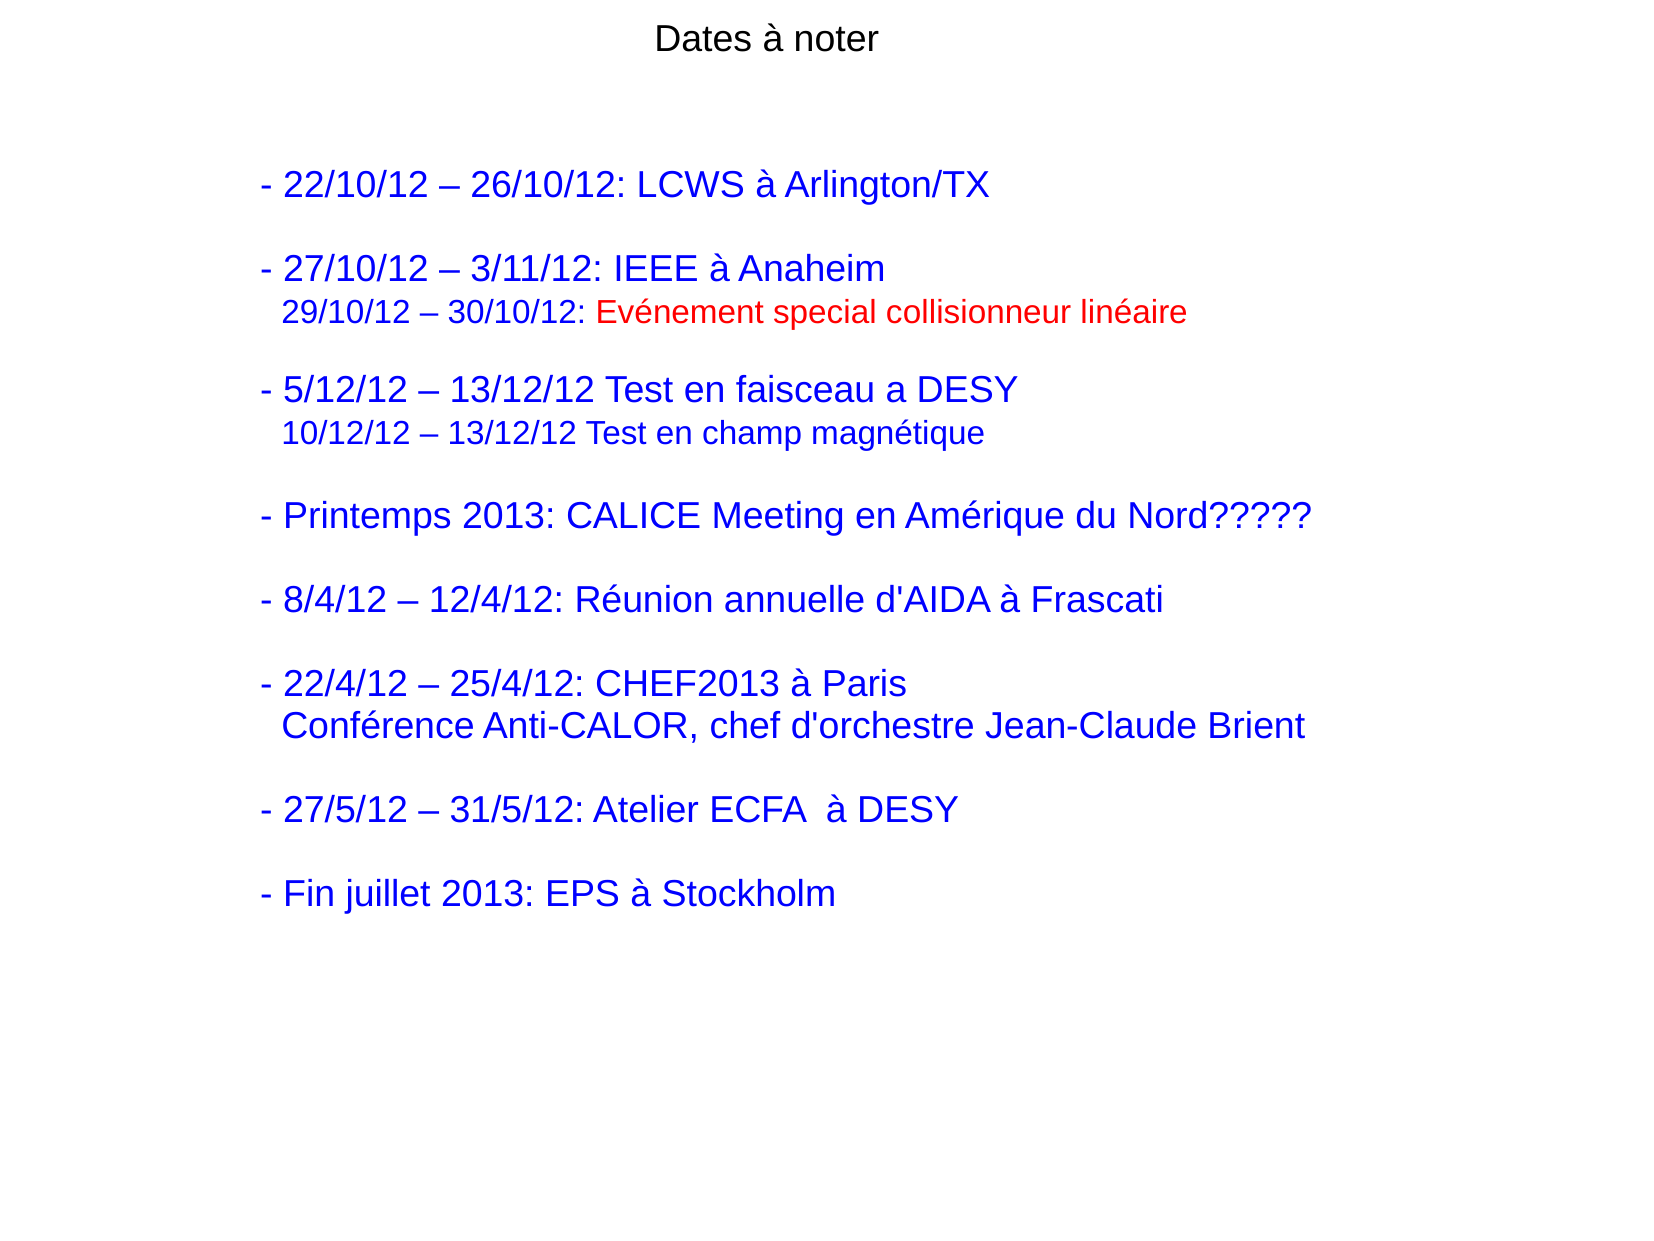

Dates à noter
- 22/10/12 – 26/10/12: LCWS à Arlington/TX
- 27/10/12 – 3/11/12: IEEE à Anaheim
 29/10/12 – 30/10/12: Evénement special collisionneur linéaire
- 5/12/12 – 13/12/12 Test en faisceau a DESY
 10/12/12 – 13/12/12 Test en champ magnétique
- Printemps 2013: CALICE Meeting en Amérique du Nord?????
- 8/4/12 – 12/4/12: Réunion annuelle d'AIDA à Frascati
- 22/4/12 – 25/4/12: CHEF2013 à Paris
 Conférence Anti-CALOR, chef d'orchestre Jean-Claude Brient
- 27/5/12 – 31/5/12: Atelier ECFA à DESY
- Fin juillet 2013: EPS à Stockholm